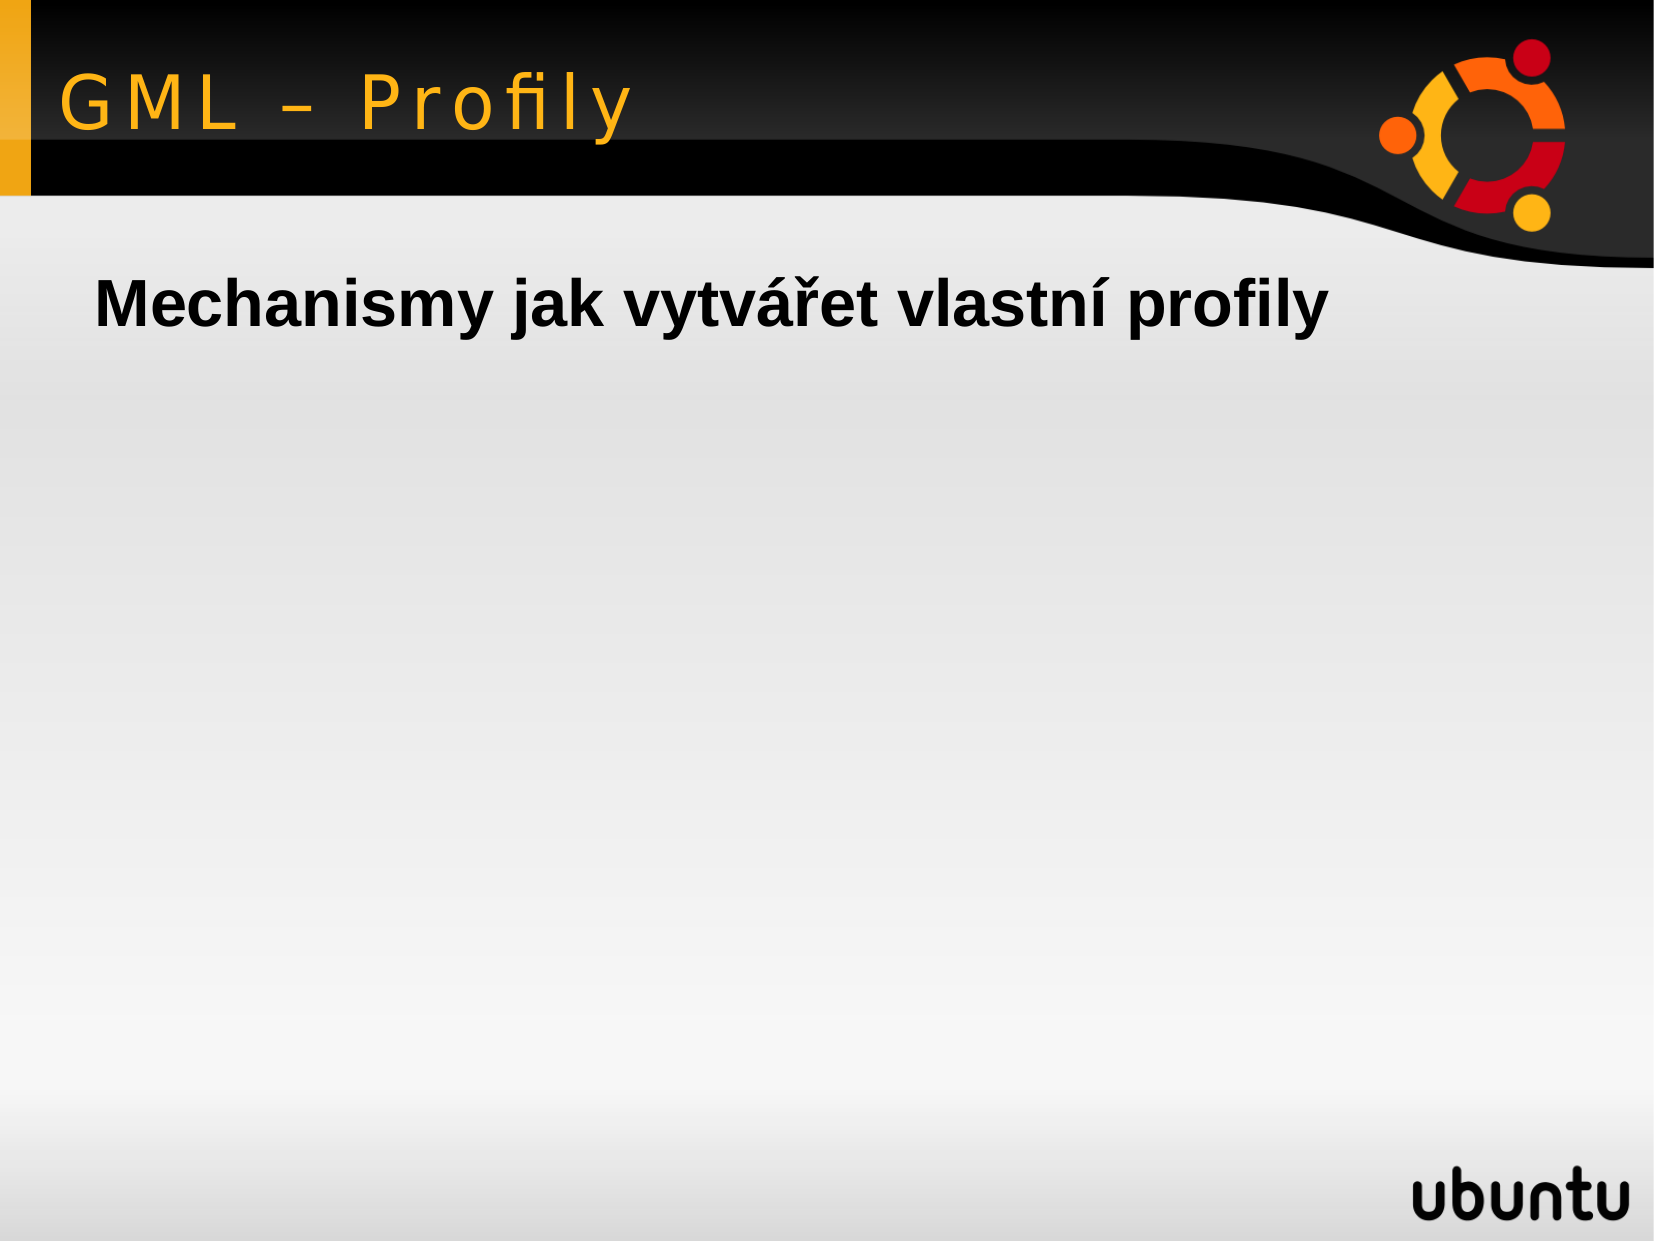

# GML – Profily
Mechanismy jak vytvářet vlastní profily